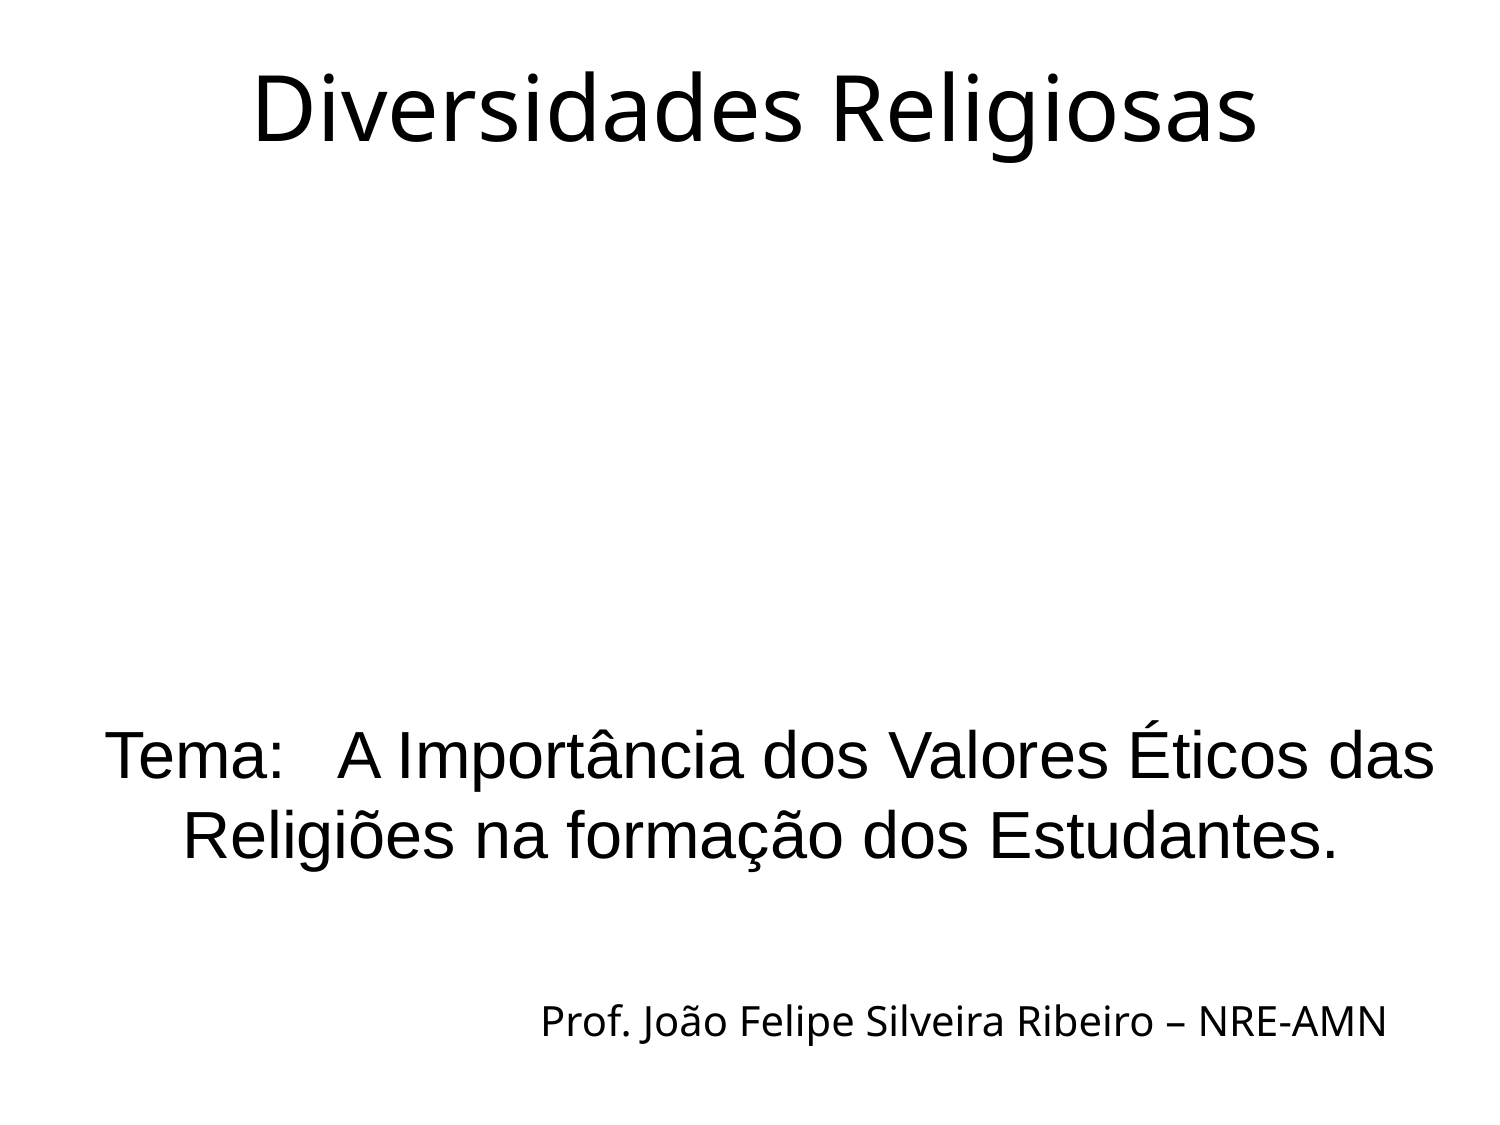

# Diversidades Religiosas
Tema: A Importância dos Valores Éticos das Religiões na formação dos Estudantes.
Prof. João Felipe Silveira Ribeiro – NRE-AMN